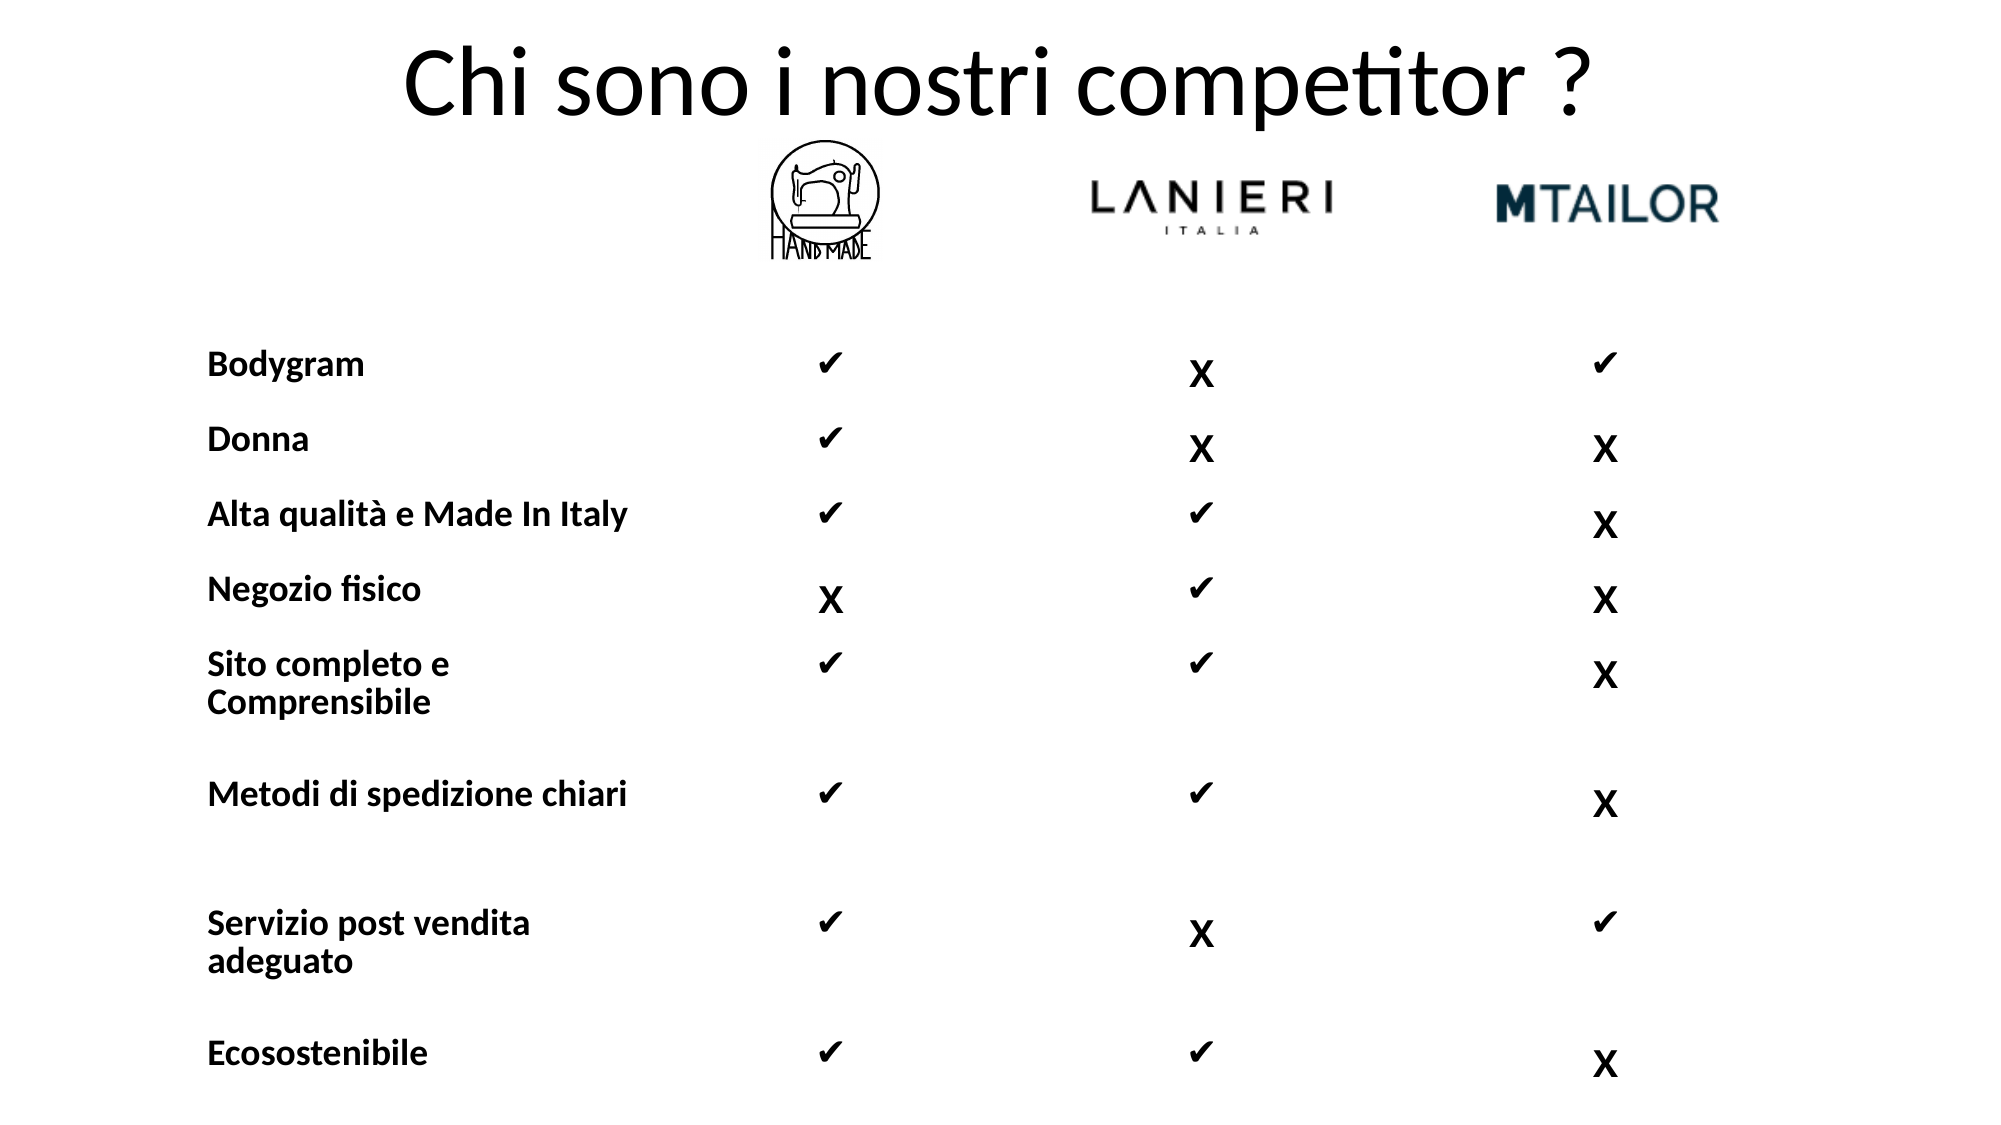

Chi sono i nostri competitor ?
| Personalizzazione | ✔ | ✔ | ✔ |
| --- | --- | --- | --- |
| Bodygram | ✔ | X | ✔ |
| Donna | ✔ | X | X |
| Alta qualità e Made In Italy | ✔ | ✔ | X |
| Negozio fisico | X | ✔ | X |
| Sito completo e Comprensibile | ✔ | ✔ | X |
| Metodi di spedizione chiari | ✔ | ✔ | X |
| Servizio post vendita adeguato | ✔ | X | ✔ |
| Ecosostenibile | ✔ | ✔ | X |